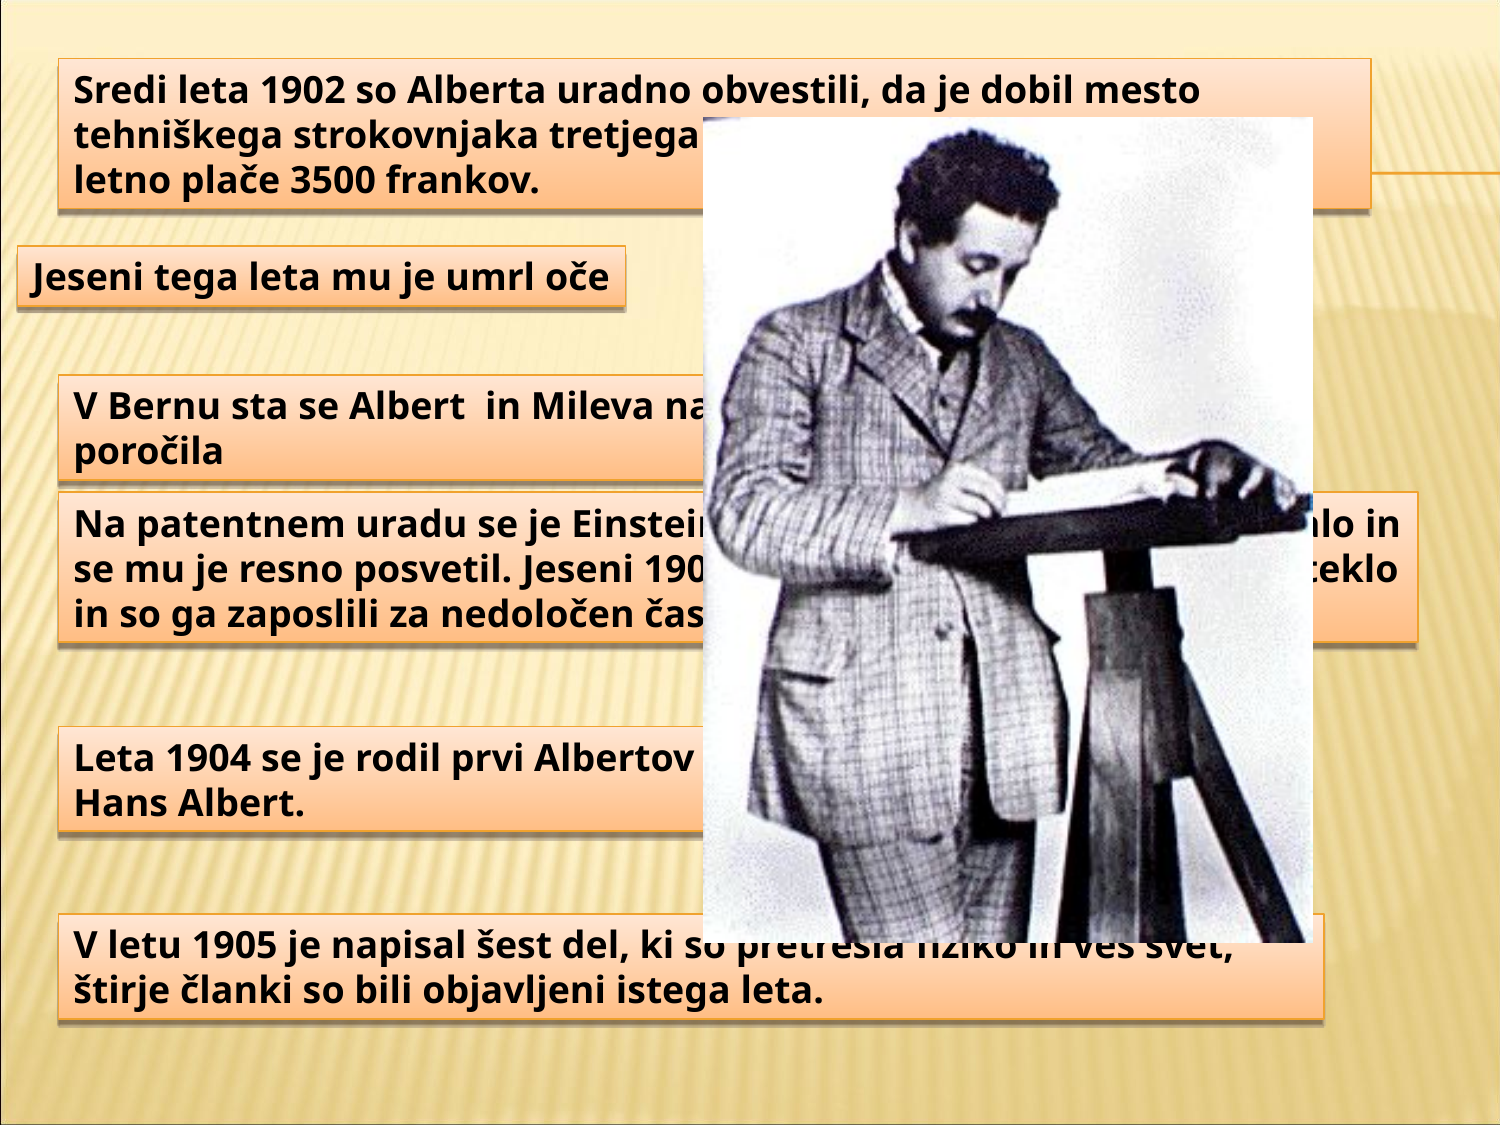

Sredi leta 1902 so Alberta uradno obvestili, da je dobil mesto tehniškega strokovnjaka tretjega razreda na patentenem uradu z letno plače 3500 frankov.
Jeseni tega leta mu je umrl oče
V Bernu sta se Albert in Mileva na začetku leta 1903 poročila
Na patentnem uradu se je Einstein dobro znašel. Delo ga je zanimalo in se mu je resno posvetil. Jeseni 1904 se je njegovo poskusno delo izteklo in so ga zaposlili za nedoločen čas
Leta 1904 se je rodil prvi Albertov sin, Hans Albert.
V letu 1905 je napisal šest del, ki so pretresla fiziko in ves svet, štirje članki so bili objavljeni istega leta.